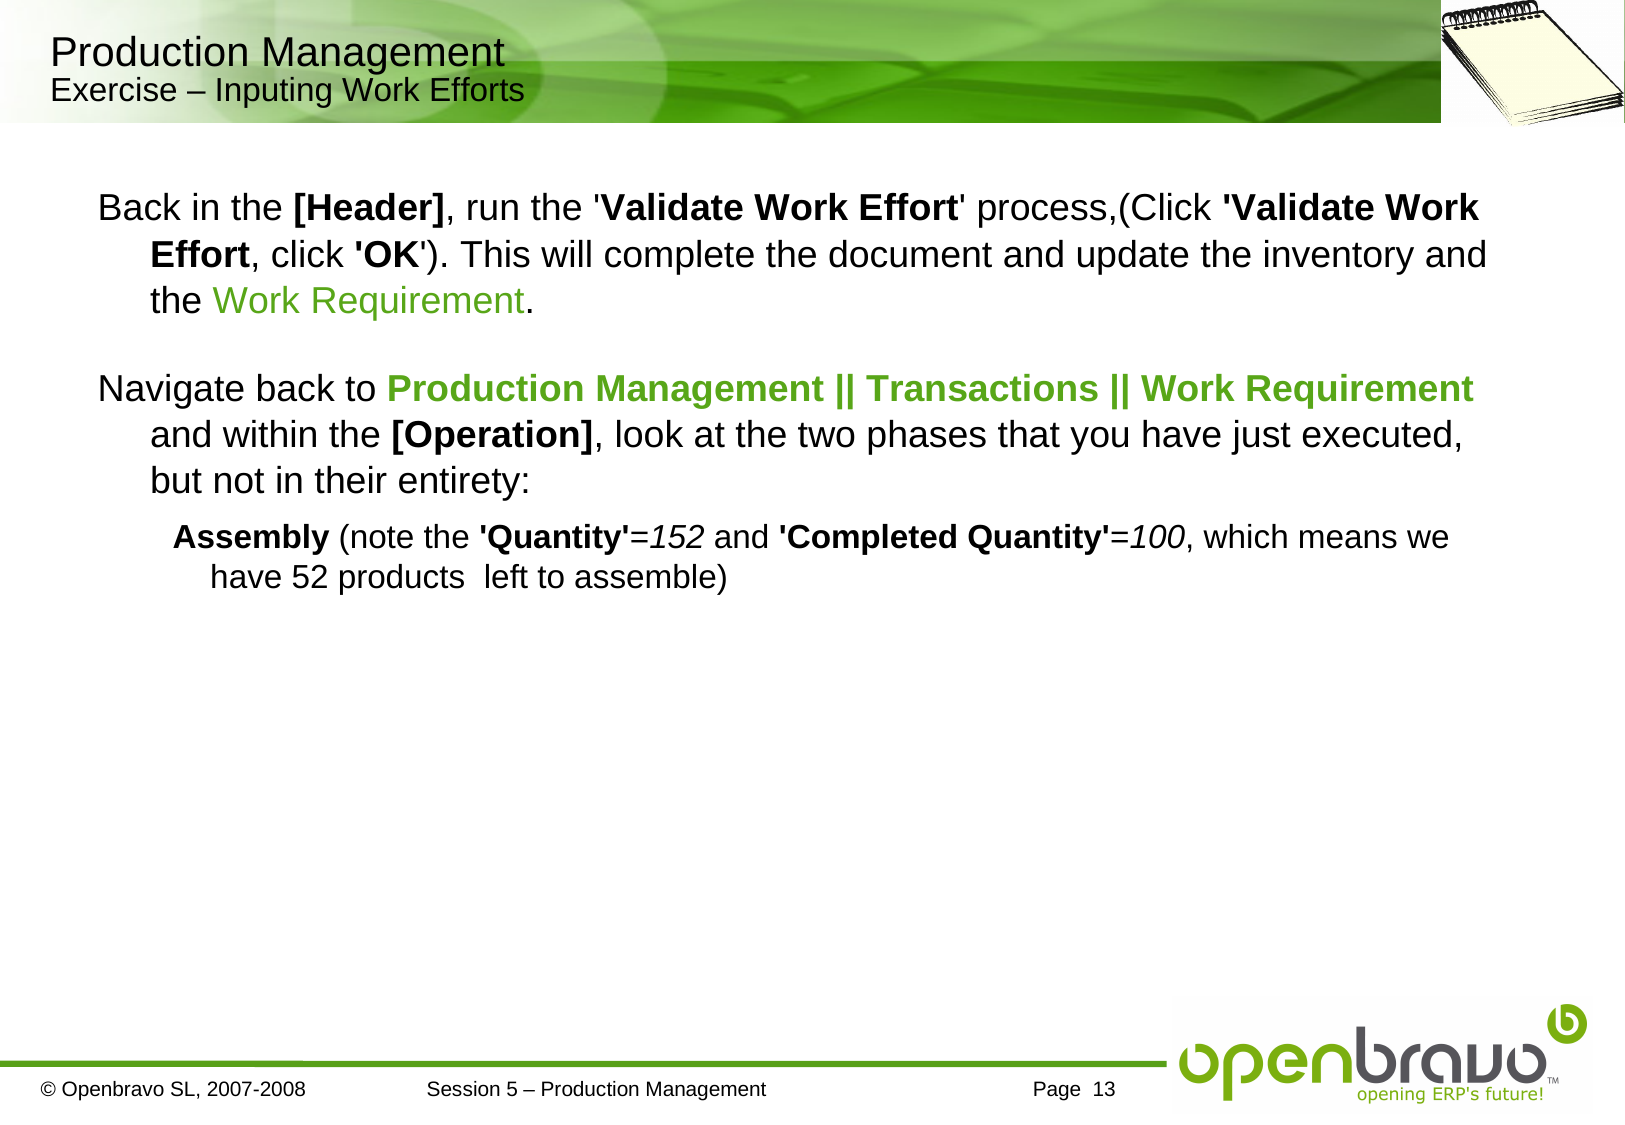

# Production Management Exercise – Inputing Work Efforts
Back in the [Header], run the 'Validate Work Effort' process,(Click 'Validate Work Effort, click 'OK'). This will complete the document and update the inventory and the Work Requirement.
Navigate back to Production Management || Transactions || Work Requirement and within the [Operation], look at the two phases that you have just executed, but not in their entirety:
Assembly (note the 'Quantity'=152 and 'Completed Quantity'=100, which means we have 52 products left to assemble)